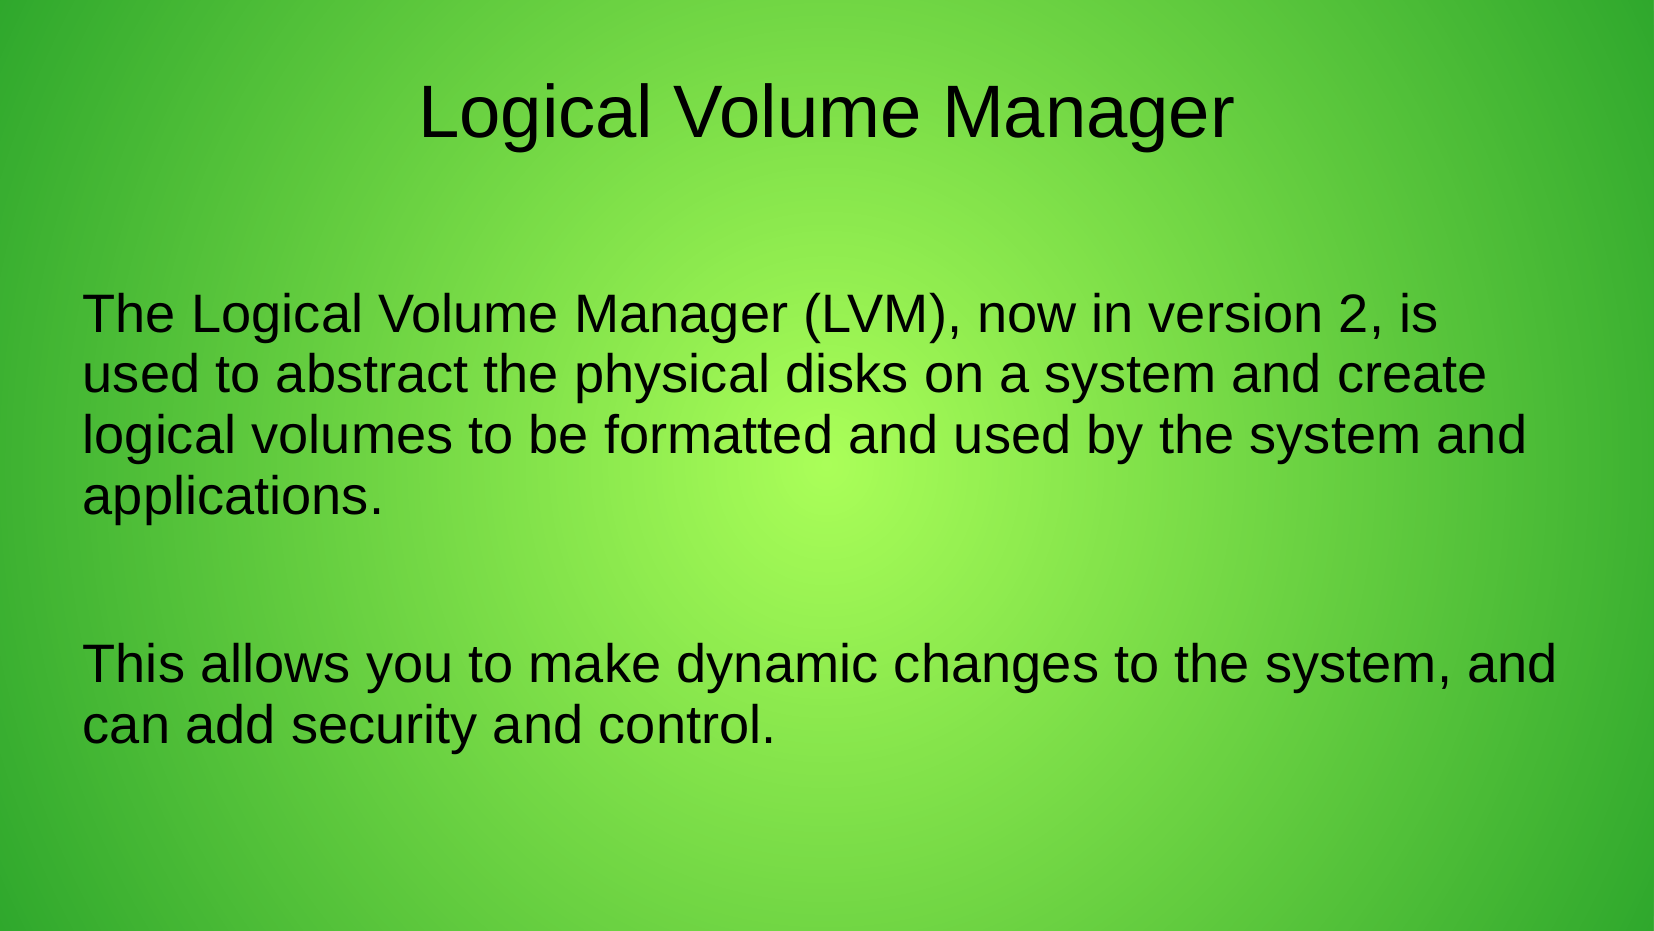

# Logical Volume Manager
The Logical Volume Manager (LVM), now in version 2, is used to abstract the physical disks on a system and create logical volumes to be formatted and used by the system and applications.
This allows you to make dynamic changes to the system, and can add security and control.